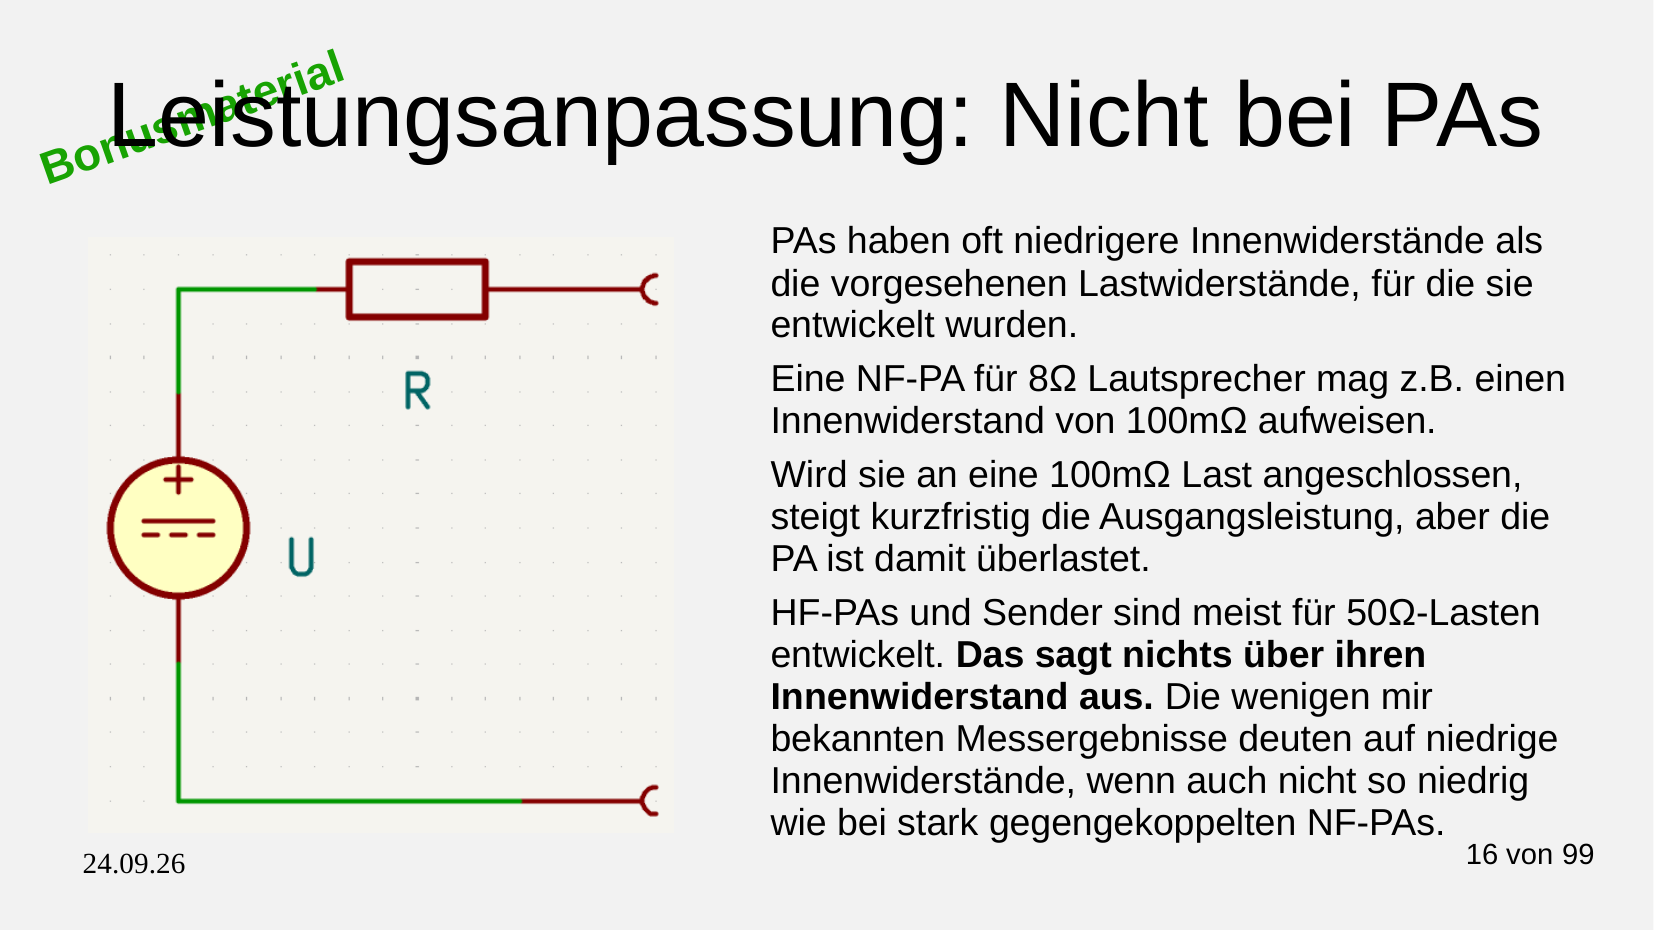

# Leistungsanpassung: Nicht bei PAs
PAs haben oft niedrigere Innenwiderstände als die vorgesehenen Lastwiderstände, für die sie entwickelt wurden.
Eine NF-PA für 8Ω Lautsprecher mag z.B. einen Innenwiderstand von 100mΩ aufweisen.
Wird sie an eine 100mΩ Last angeschlossen,
steigt kurzfristig die Ausgangsleistung, aber die PA ist damit überlastet.
HF-PAs und Sender sind meist für 50Ω-Lasten entwickelt. Das sagt nichts über ihren Innenwiderstand aus. Die wenigen mir bekannten Messergebnisse deuten auf niedrige Innenwiderstände, wenn auch nicht so niedrig wie bei stark gegengekoppelten NF-PAs.
16